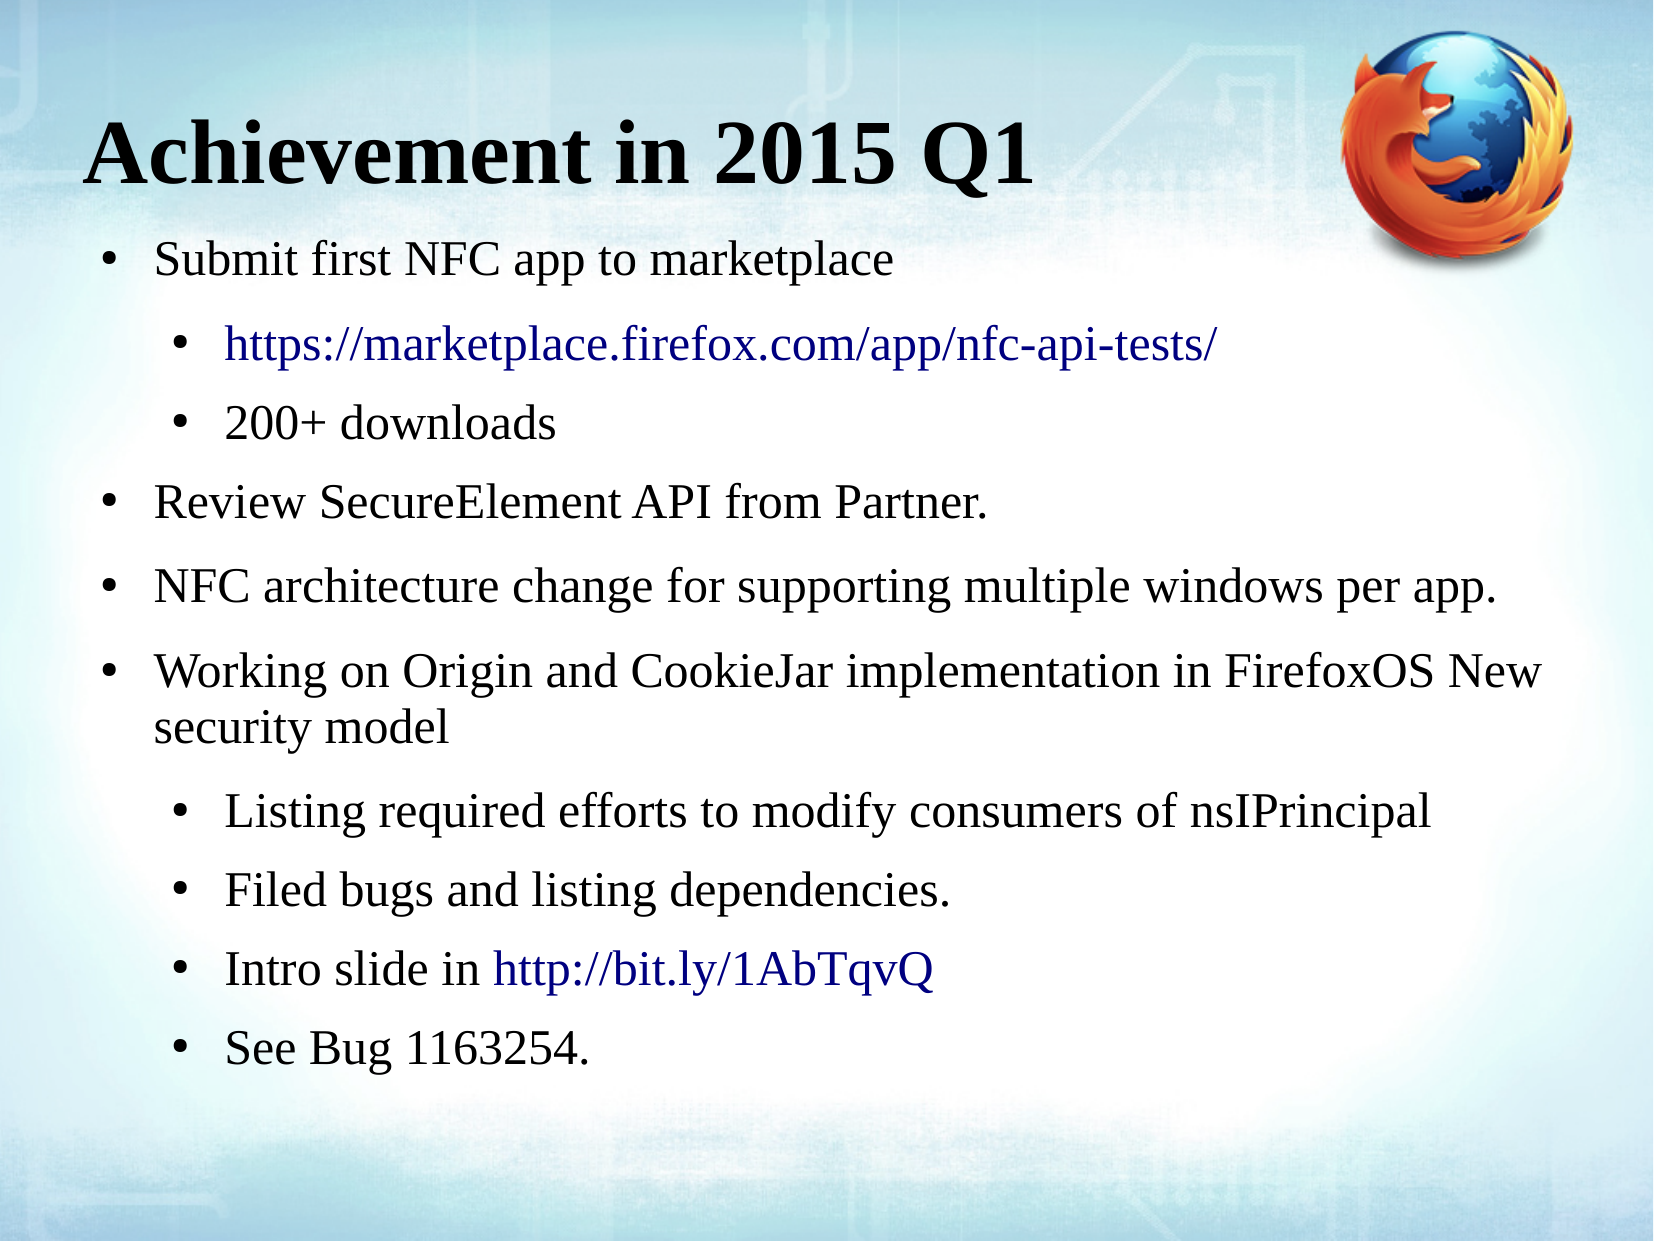

# Achievement in 2015 Q1
Submit first NFC app to marketplace
https://marketplace.firefox.com/app/nfc-api-tests/
200+ downloads
Review SecureElement API from Partner.
NFC architecture change for supporting multiple windows per app.
Working on Origin and CookieJar implementation in FirefoxOS New security model
Listing required efforts to modify consumers of nsIPrincipal
Filed bugs and listing dependencies.
Intro slide in http://bit.ly/1AbTqvQ
See Bug 1163254.